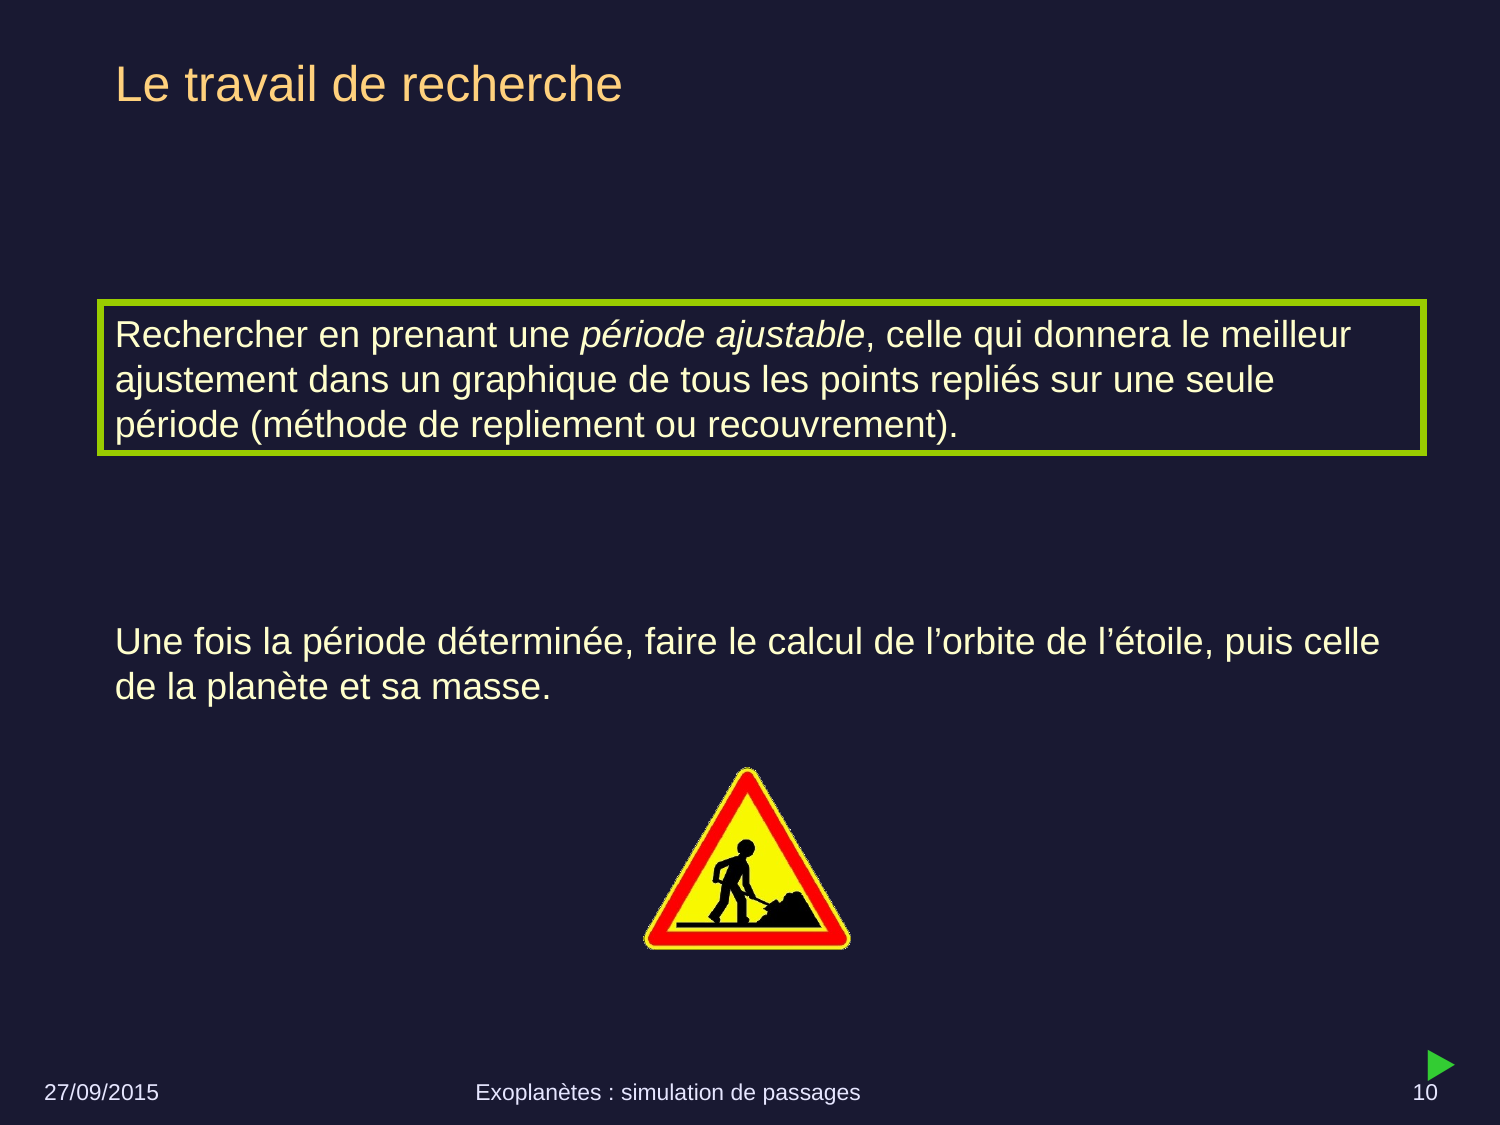

Le travail de recherche
Rechercher en prenant une période ajustable, celle qui donnera le meilleur ajustement dans un graphique de tous les points repliés sur une seule période (méthode de repliement ou recouvrement).
Une fois la période déterminée, faire le calcul de l’orbite de l’étoile, puis celle de la planète et sa masse.

27/09/2015
Exoplanètes : simulation de passages
10